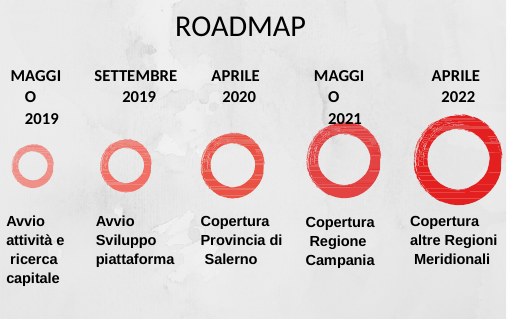

# ROADMAP
MAGGIO 2019
SETTEMBRE 2019
APRILE 2020
MAGGIO 2021
APRILE 2022
Avvio attività e ricerca capitale
Avvio Sviluppo piattaforma
Copertura Provincia di Salerno
Copertura Regione Campania
Copertura altre Regioni Meridionali